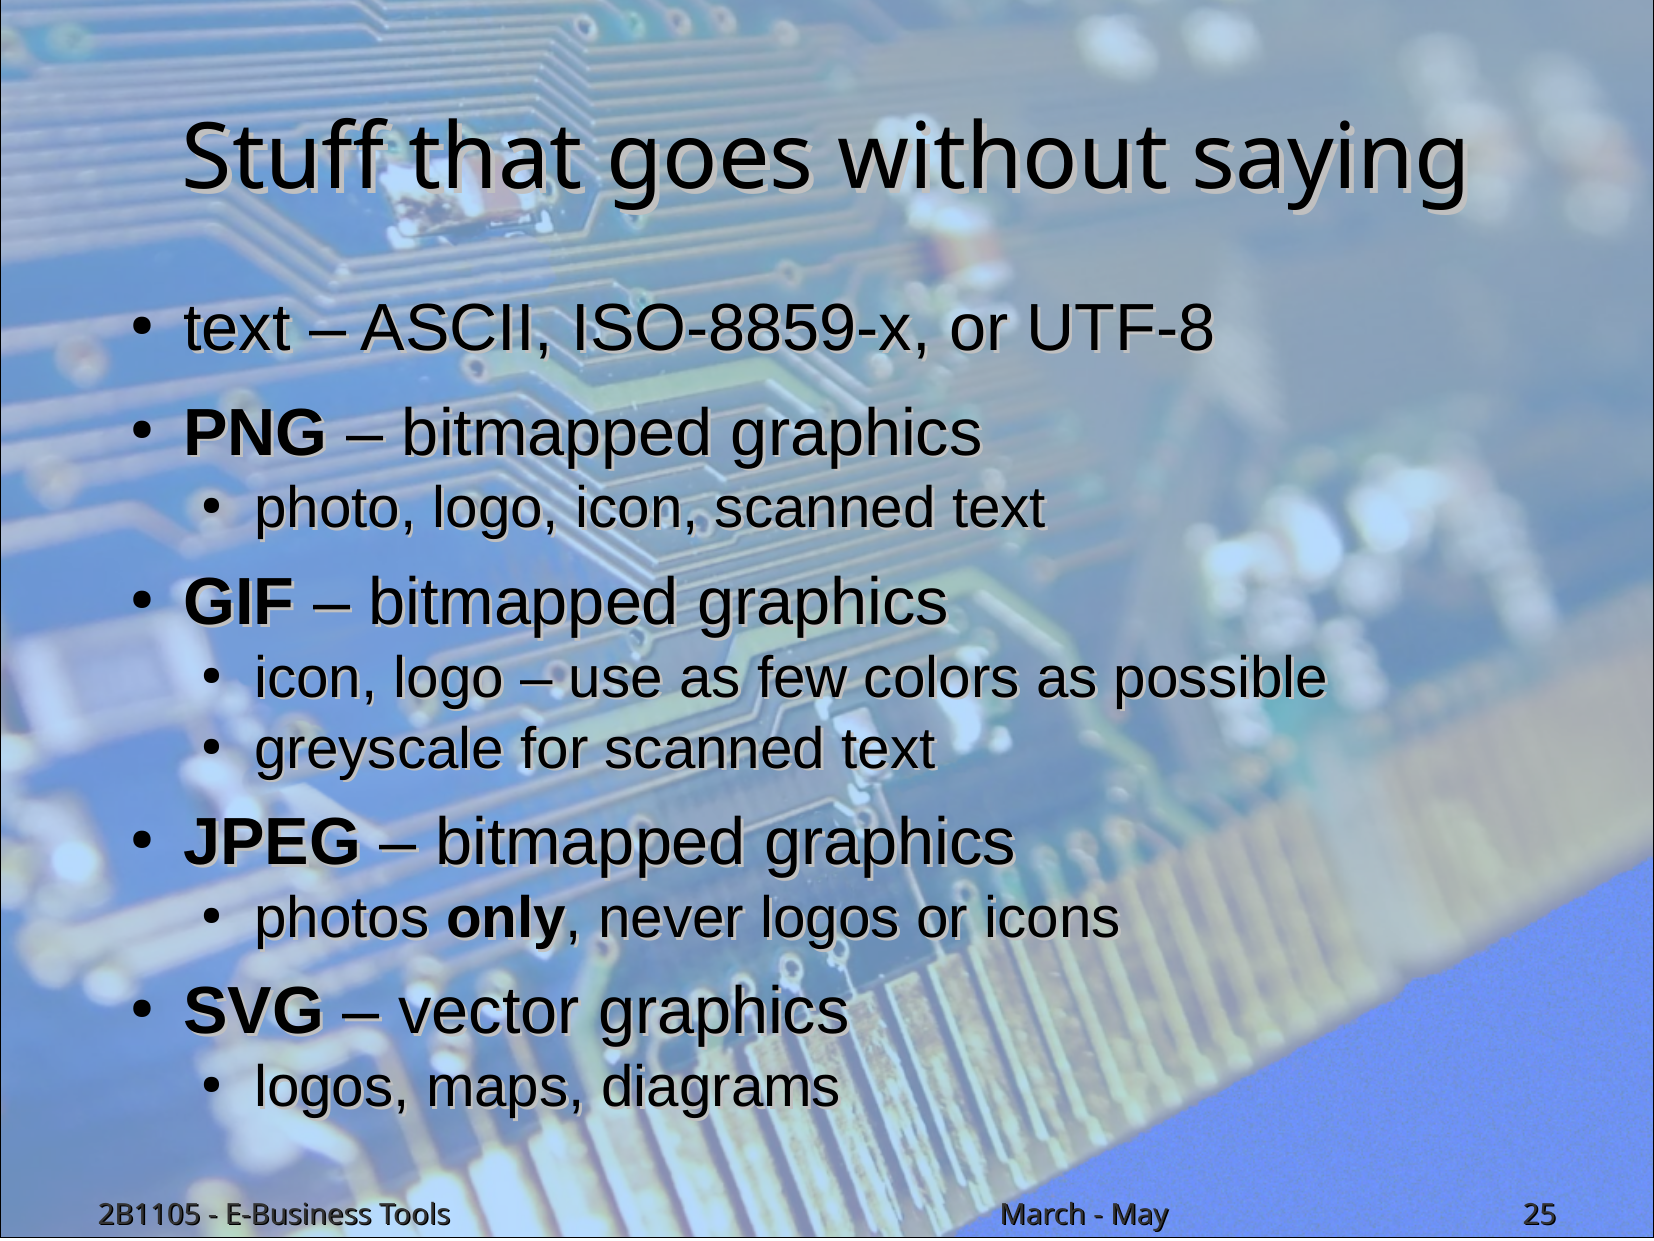

# Stuff that goes without saying
text – ASCII, ISO-8859-x, or UTF-8
PNG – bitmapped graphics
photo, logo, icon, scanned text
GIF – bitmapped graphics
icon, logo – use as few colors as possible
greyscale for scanned text
JPEG – bitmapped graphics
photos only, never logos or icons
SVG – vector graphics
logos, maps, diagrams